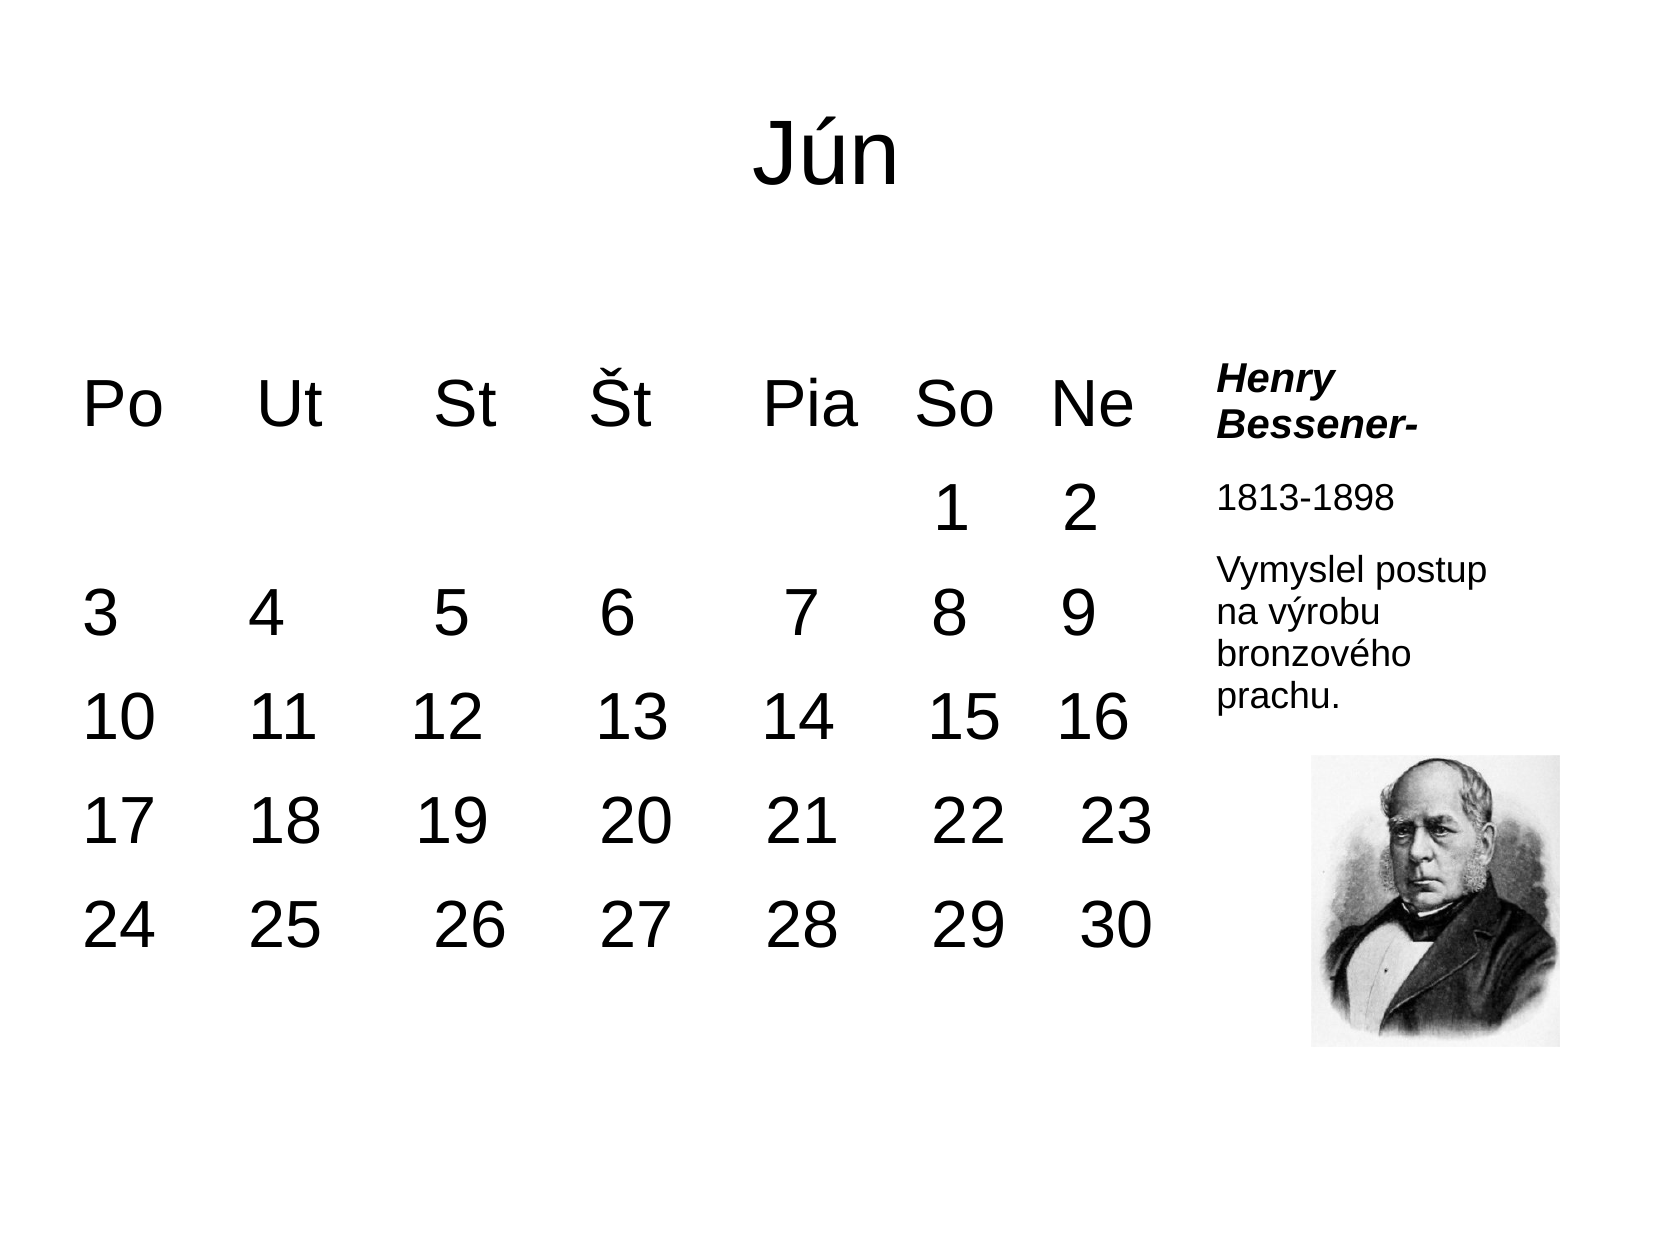

# Jún
Henry Bessener-
1813-1898
Vymyslel postup na výrobu bronzového prachu.
Po Ut St Št Pia So Ne
 1 2
3 4 5 6 7 8 9
10 11 12 13 14 15 16
17 18 19 20 21 22 23
24 25 26 27 28 29 30